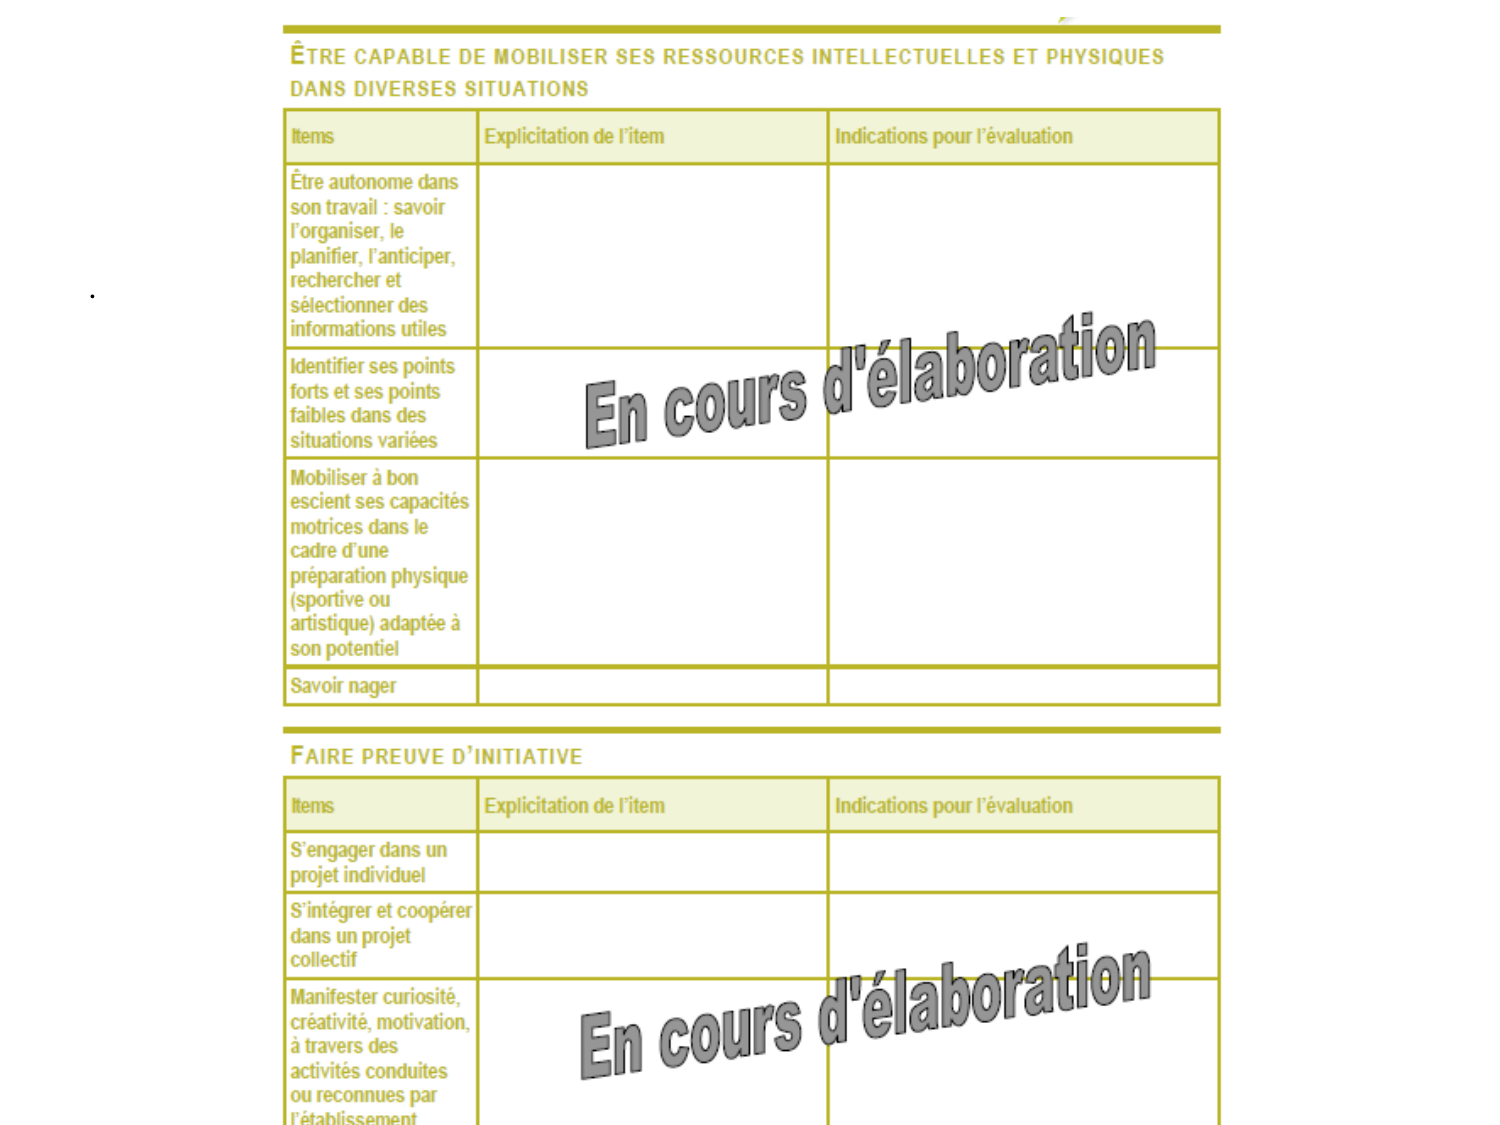

Aucune indication claire de la part du Ministère!
#